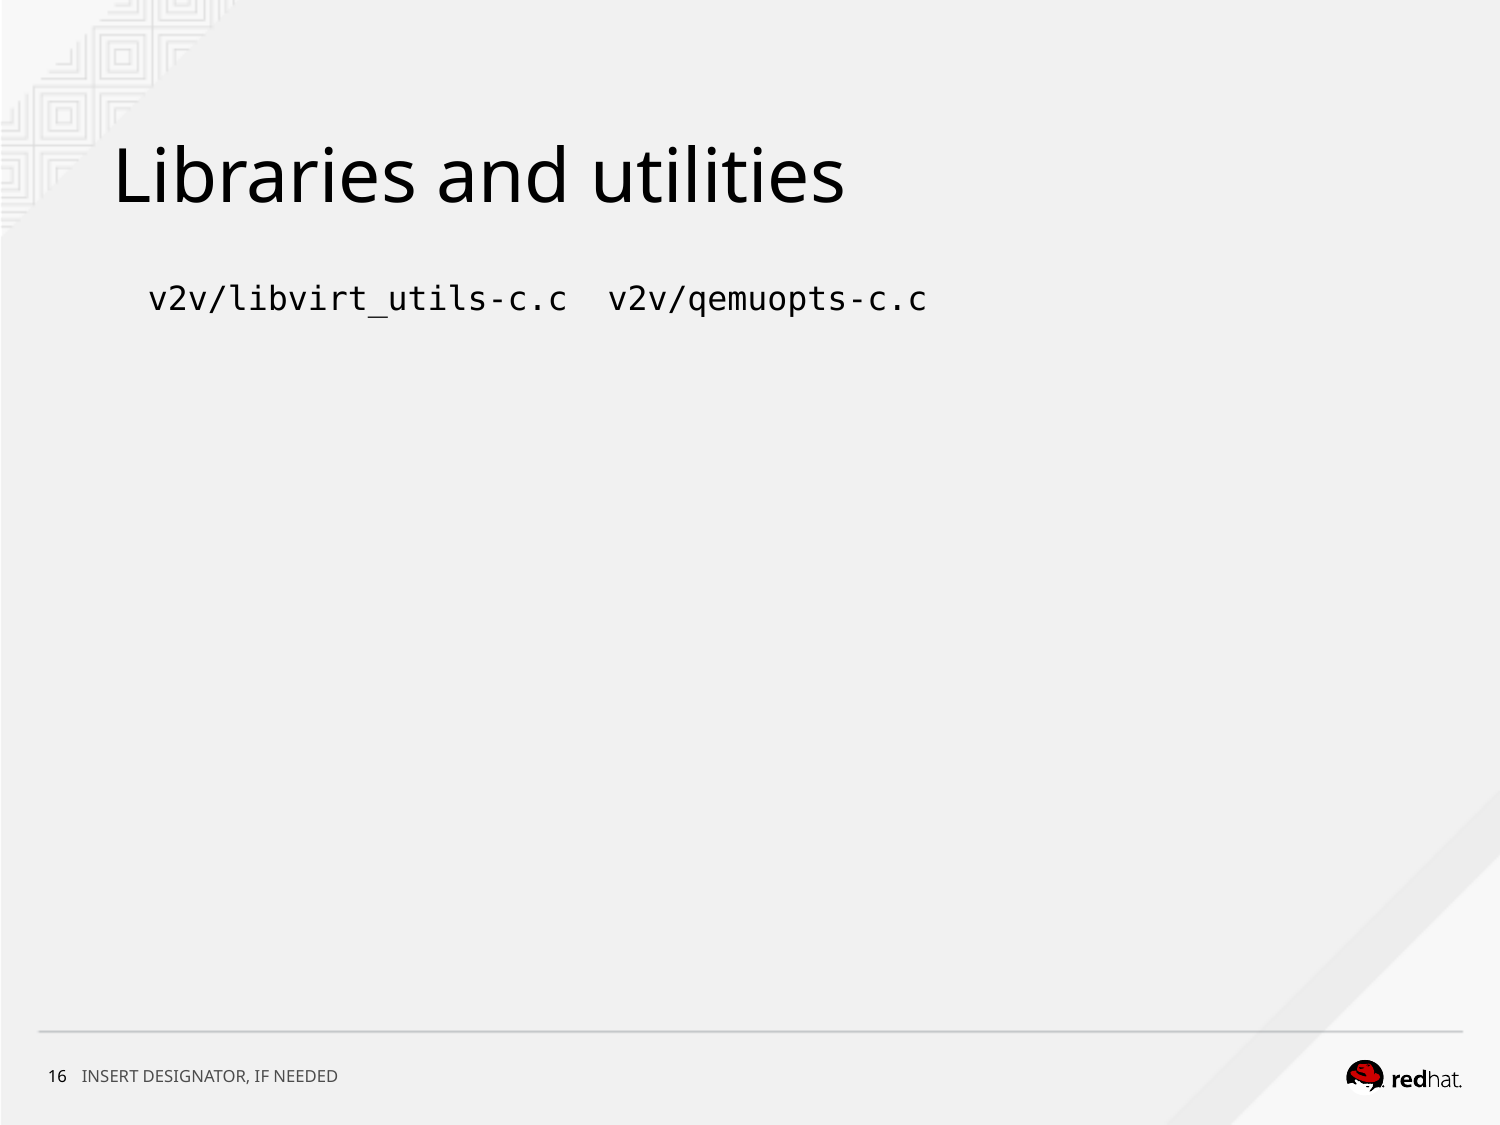

# Libraries and utilities
v2v/libvirt_utils-c.c v2v/qemuopts-c.c
16
INSERT DESIGNATOR, IF NEEDED